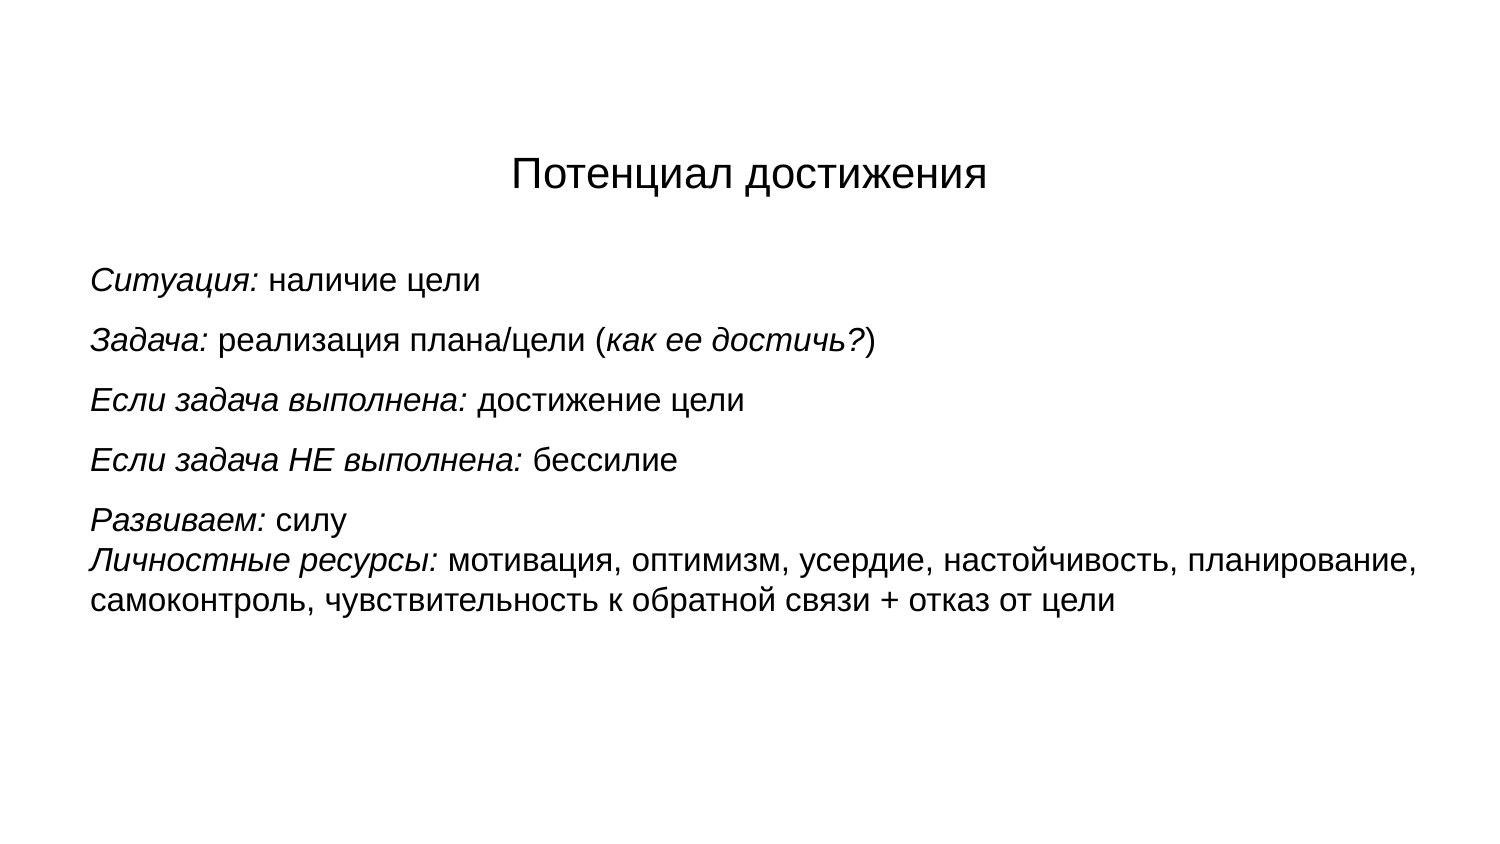

Потенциал достижения
Ситуация: наличие цели
Задача: реализация плана/цели (как ее достичь?)
Если задача выполнена: достижение цели
Если задача НЕ выполнена: бессилие
Развиваем: силу
Личностные ресурсы: мотивация, оптимизм, усердие, настойчивость, планирование, самоконтроль, чувствительность к обратной связи + отказ от цели